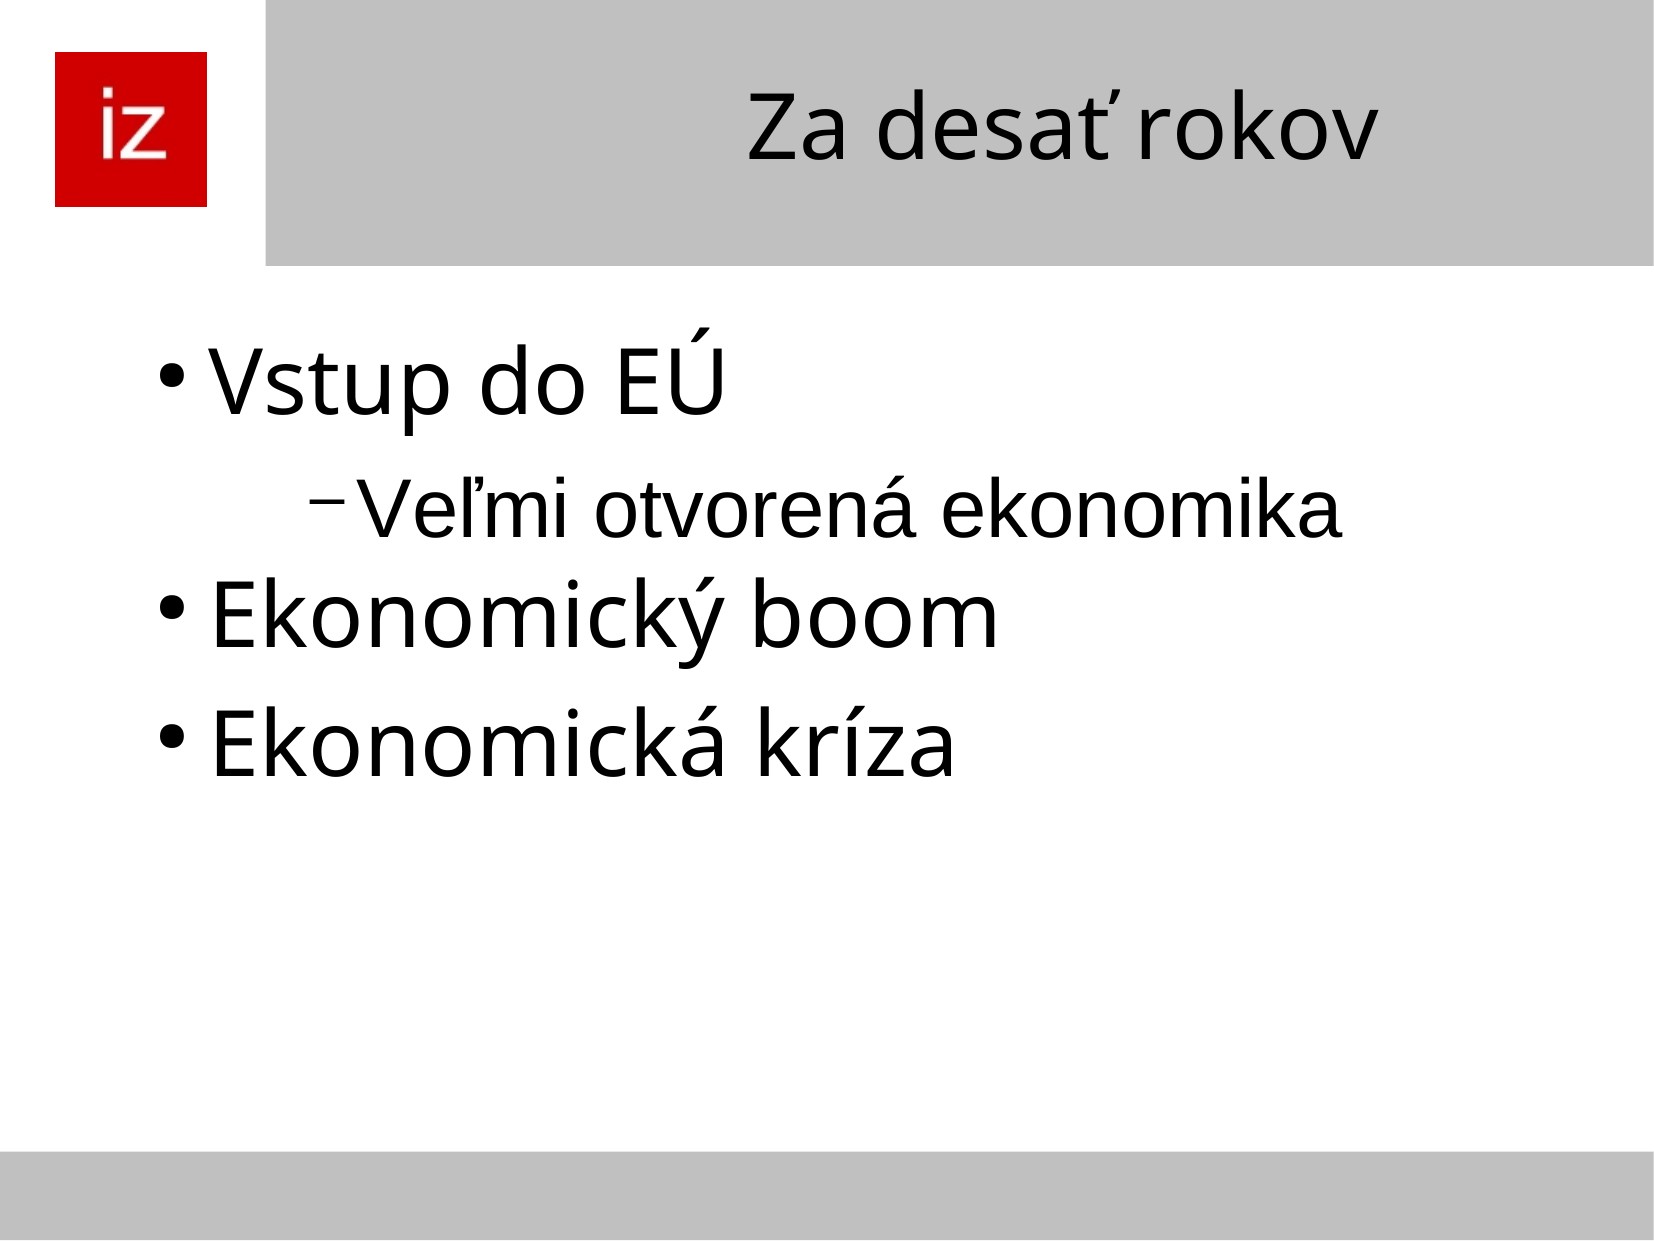

# Za desať rokov
Vstup do EÚ
Veľmi otvorená ekonomika
Ekonomický boom
Ekonomická kríza